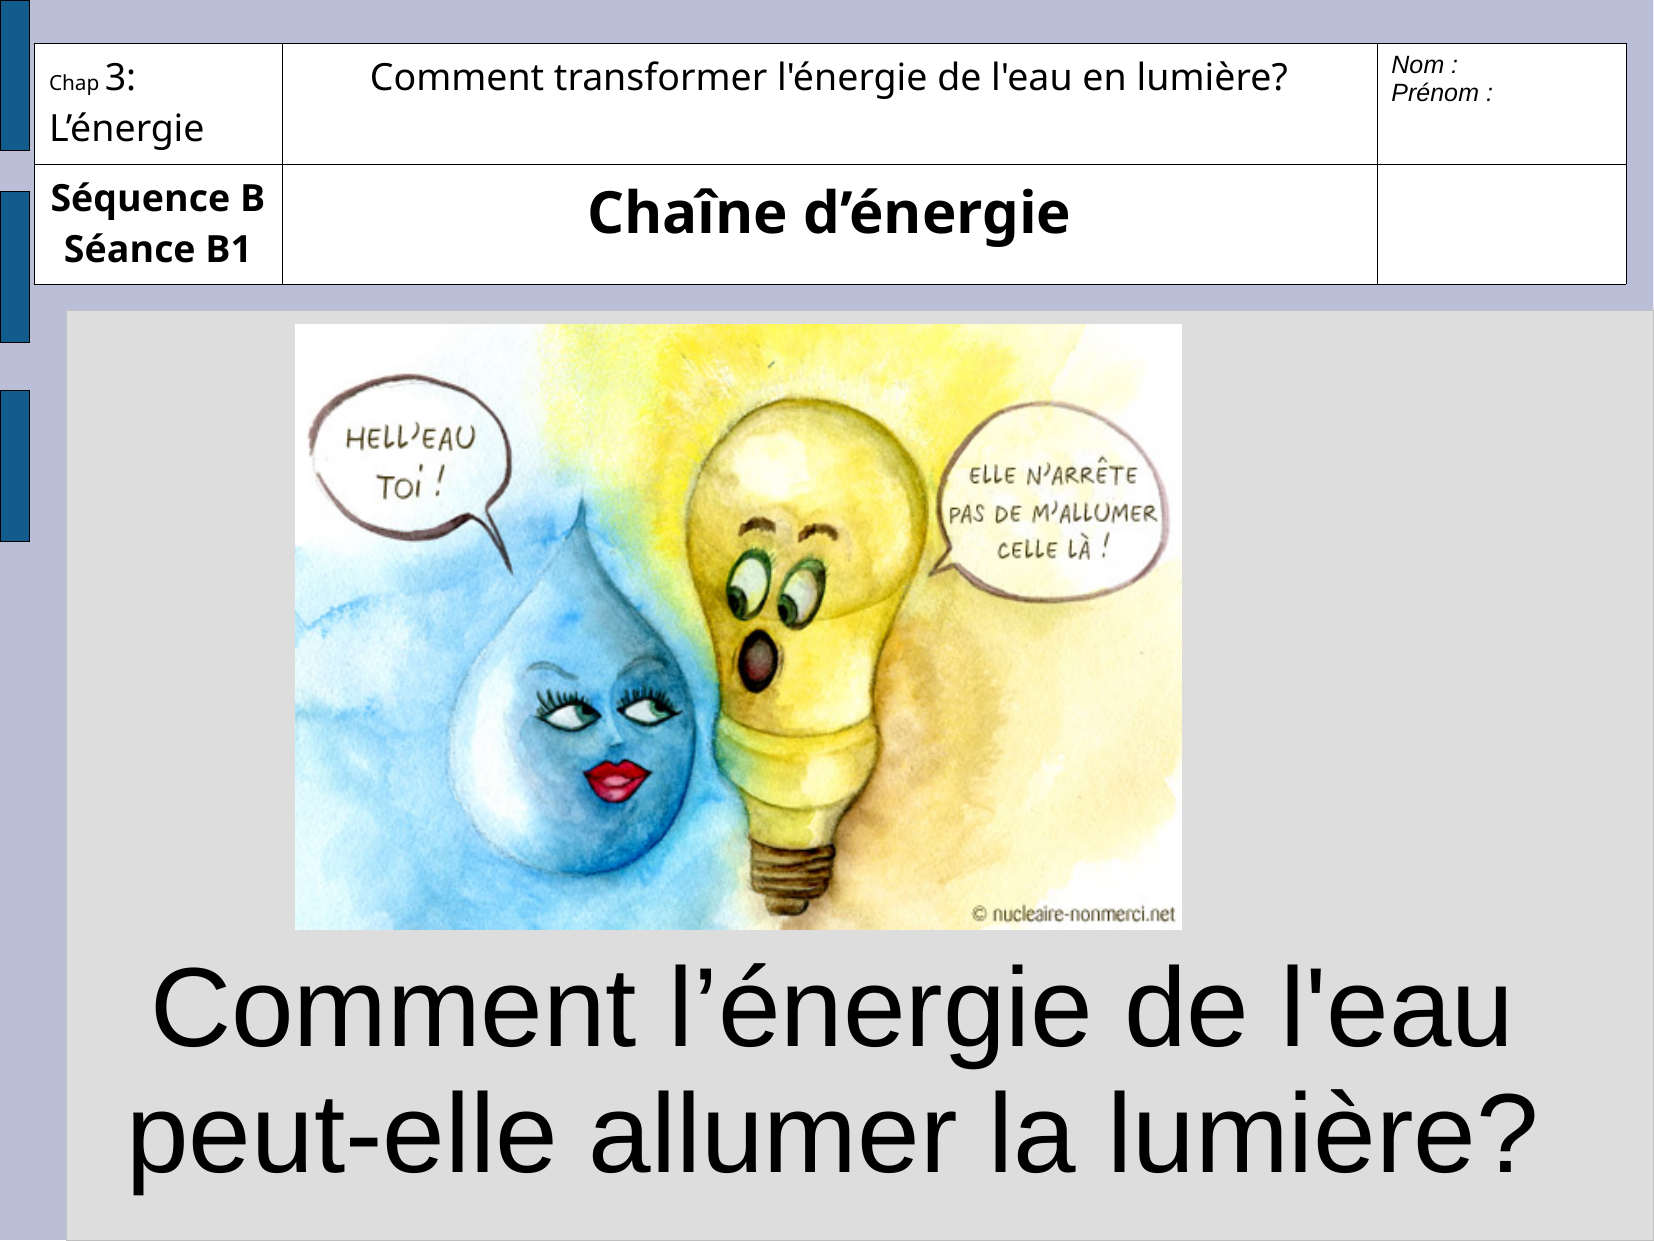

| Chap 3: L’énergie | Comment transformer l'énergie de l'eau en lumière? | Nom : Prénom : |
| --- | --- | --- |
| Séquence B Séance B1 | Chaîne d’énergie | |
# Comment l’énergie de l'eau peut-elle allumer la lumière?